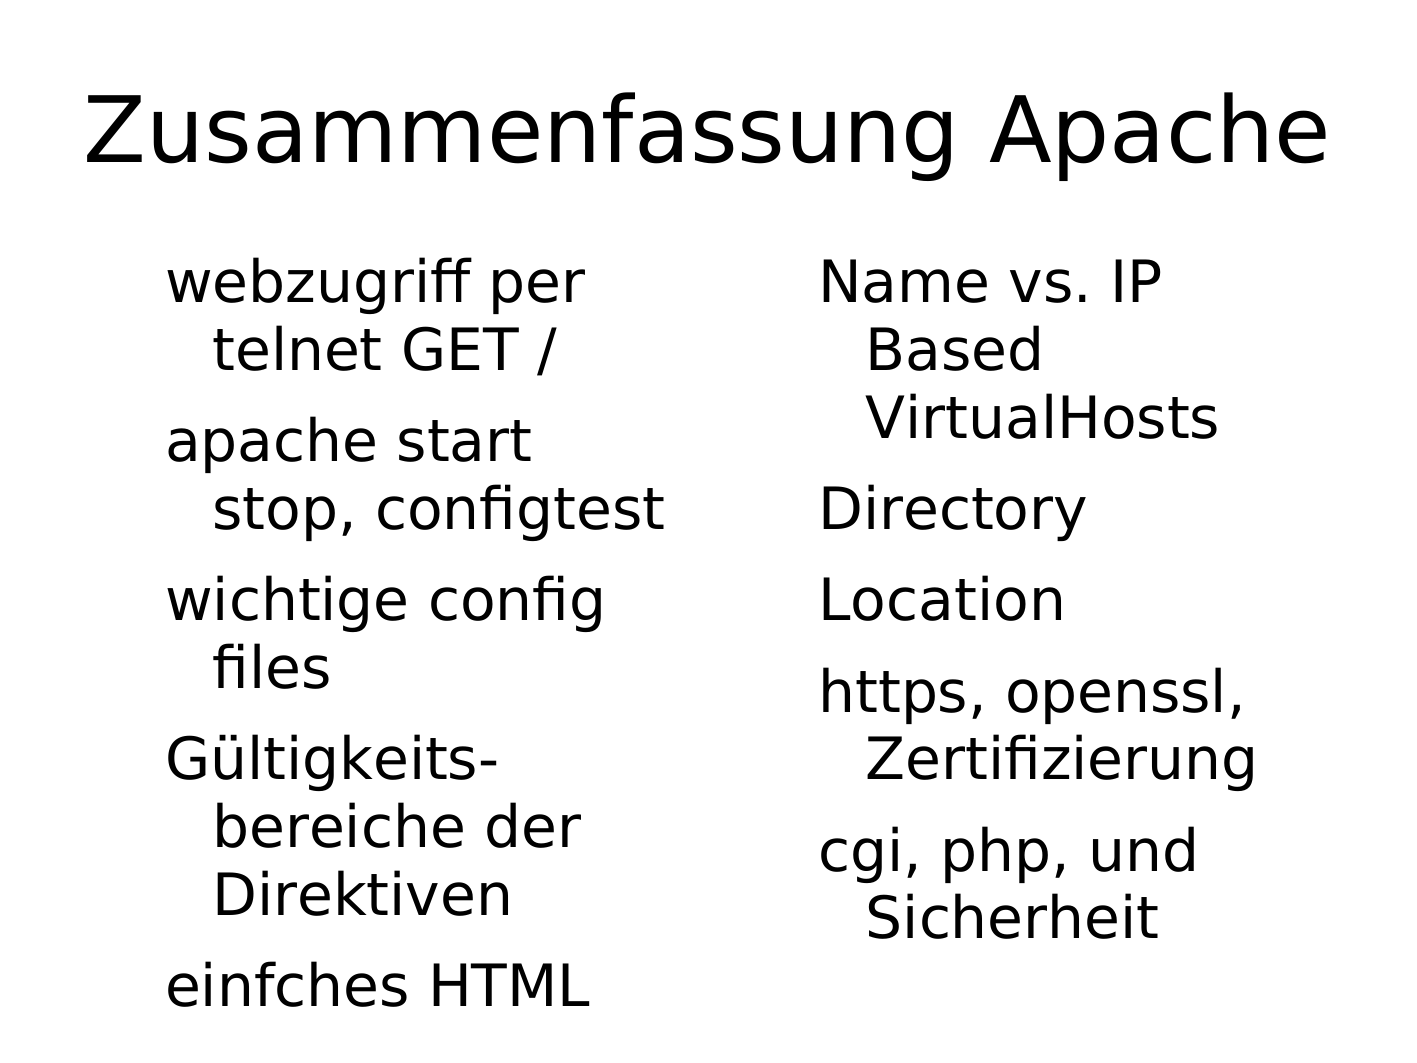

# Zusammenfassung Apache
webzugriff per telnet GET /
apache start stop, configtest
wichtige config files
Gültigkeits-bereiche der Direktiven
einfches HTML
Name vs. IP Based VirtualHosts
Directory
Location
https, openssl, Zertifizierung
cgi, php, und Sicherheit